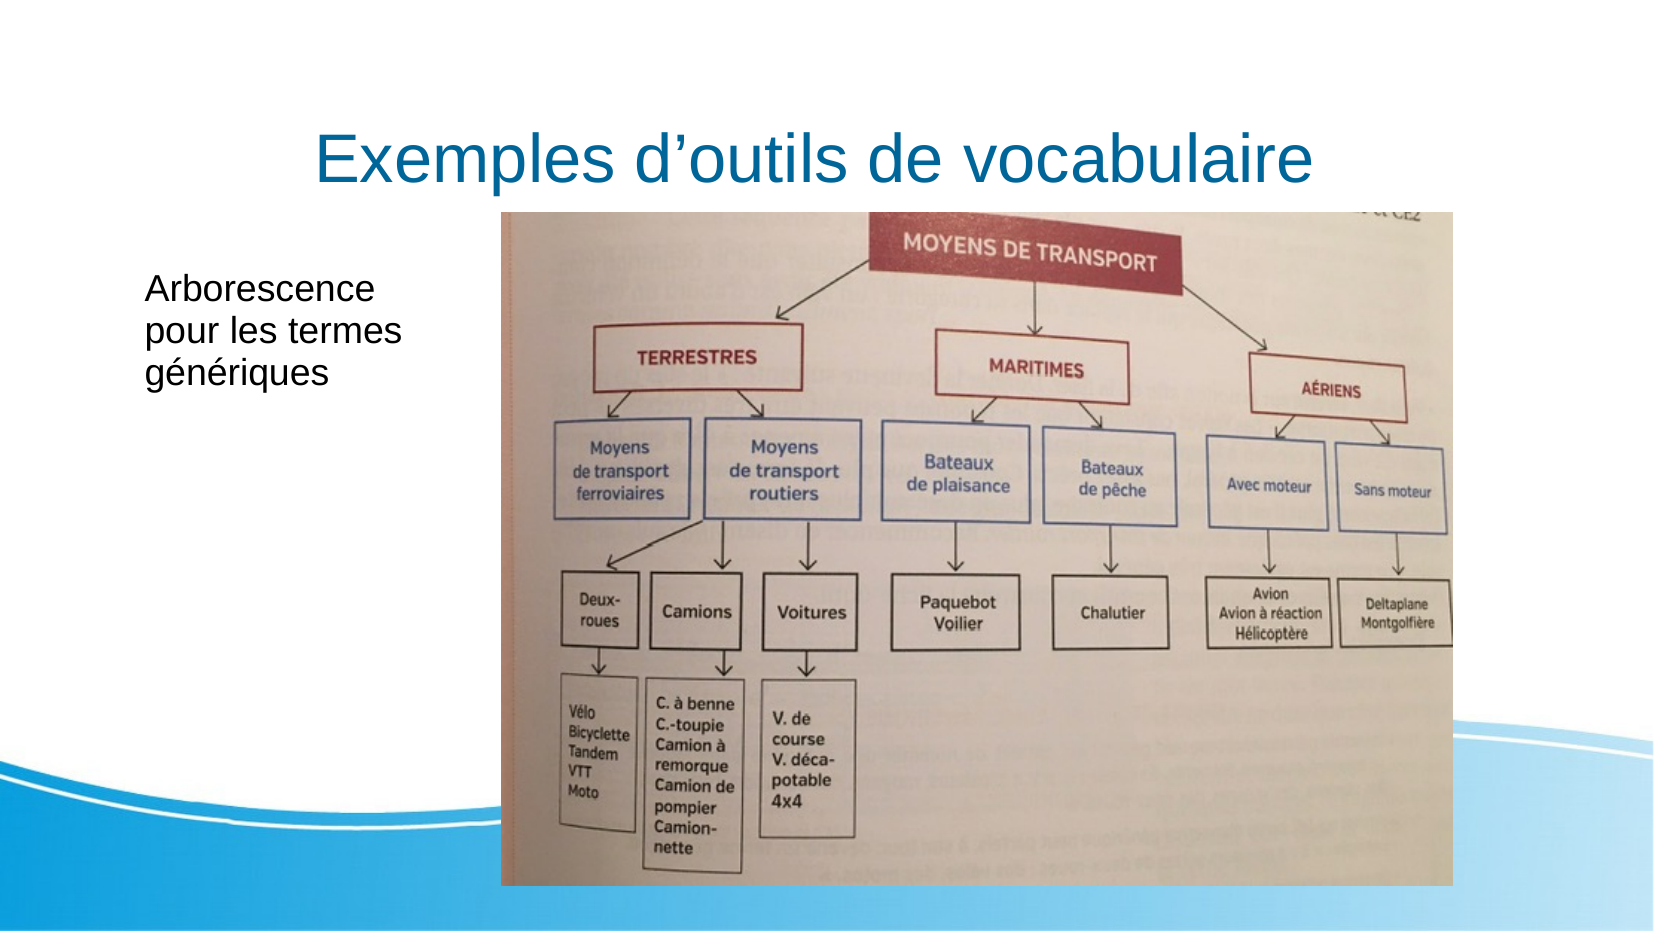

# Exemples d’outils de vocabulaire
Arborescence pour les termes génériques